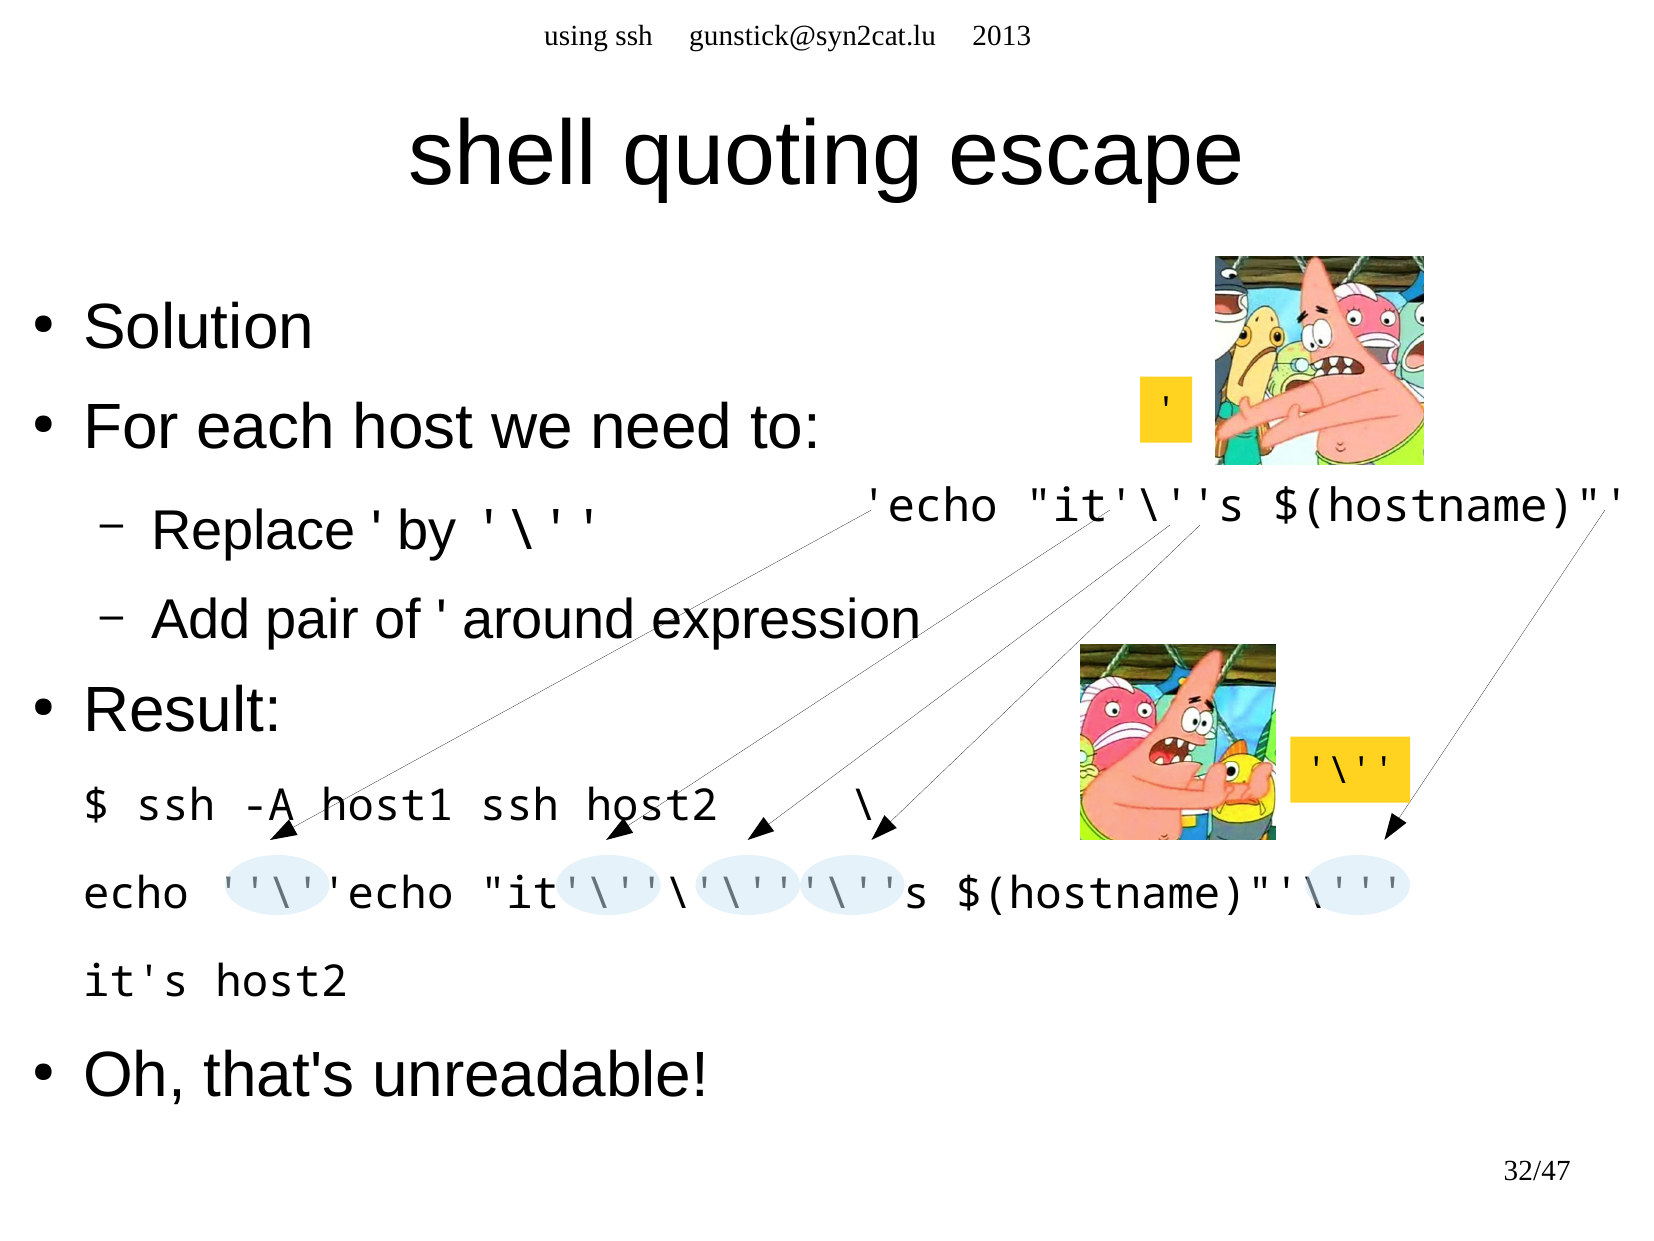

using ssh gunstick@syn2cat.lu 2013
# shell quoting escape
Solution
For each host we need to:
Replace ' by '\''
Add pair of ' around expression
Result:
$ ssh -A host1 ssh host2 \
echo ''\''echo "it'\''\'\'''\''s $(hostname)"'\'''
it's host2
Oh, that's unreadable!
'
'echo "it'\''s $(hostname)"'
'\''
32